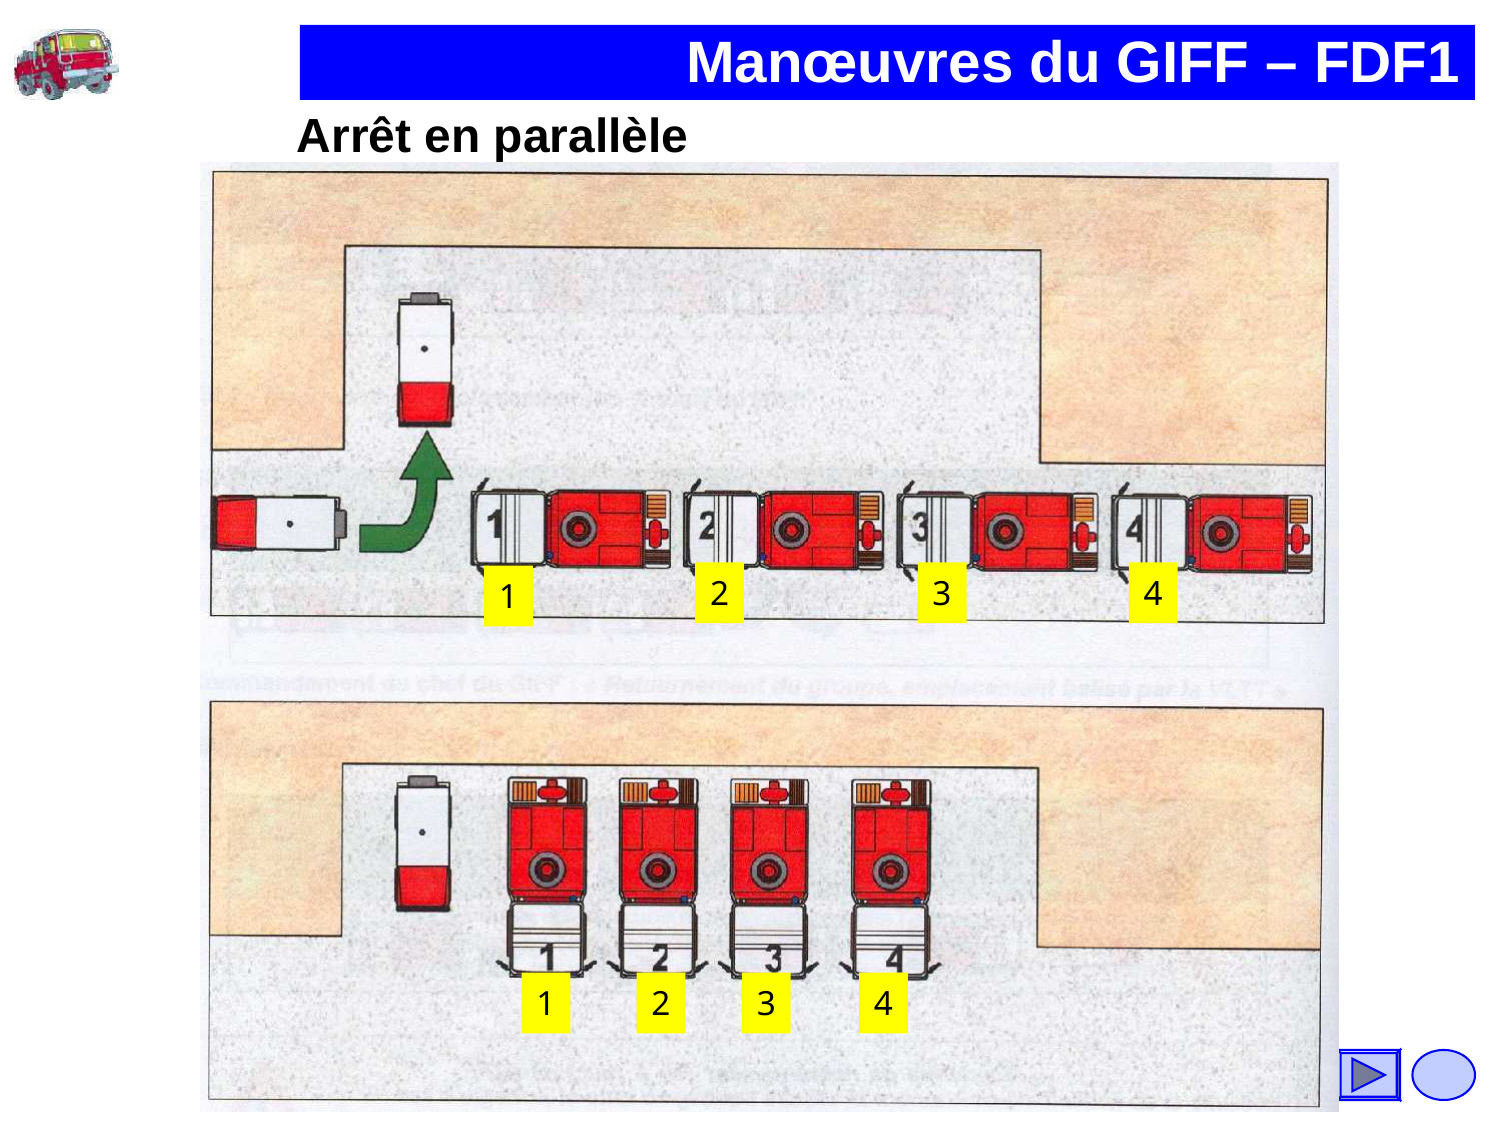

Manœuvres du GIFF – FDF1
Arrêt en parallèle
2
3
4
1
1
2
3
4